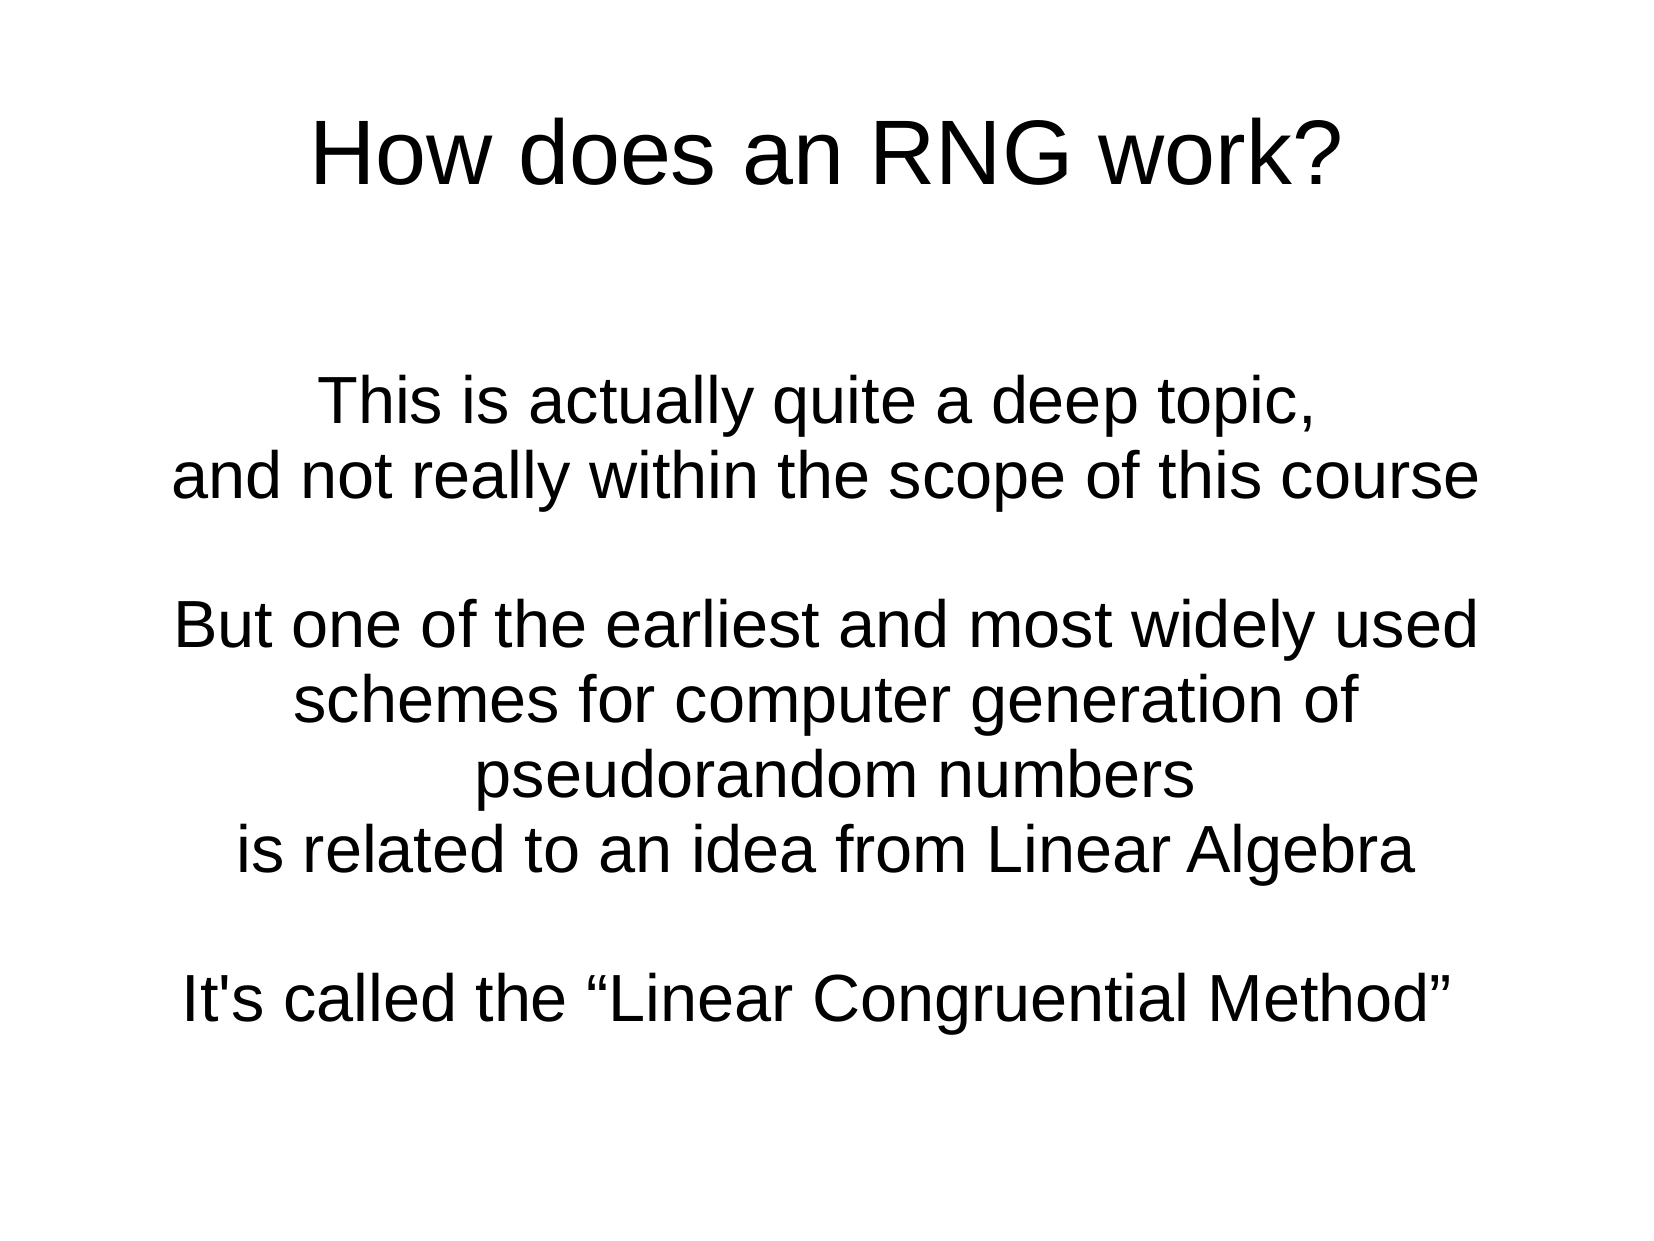

# How does an RNG work?
This is actually quite a deep topic,
and not really within the scope of this course
But one of the earliest and most widely used schemes for computer generation of
 pseudorandom numbers
is related to an idea from Linear Algebra
It's called the “Linear Congruential Method”